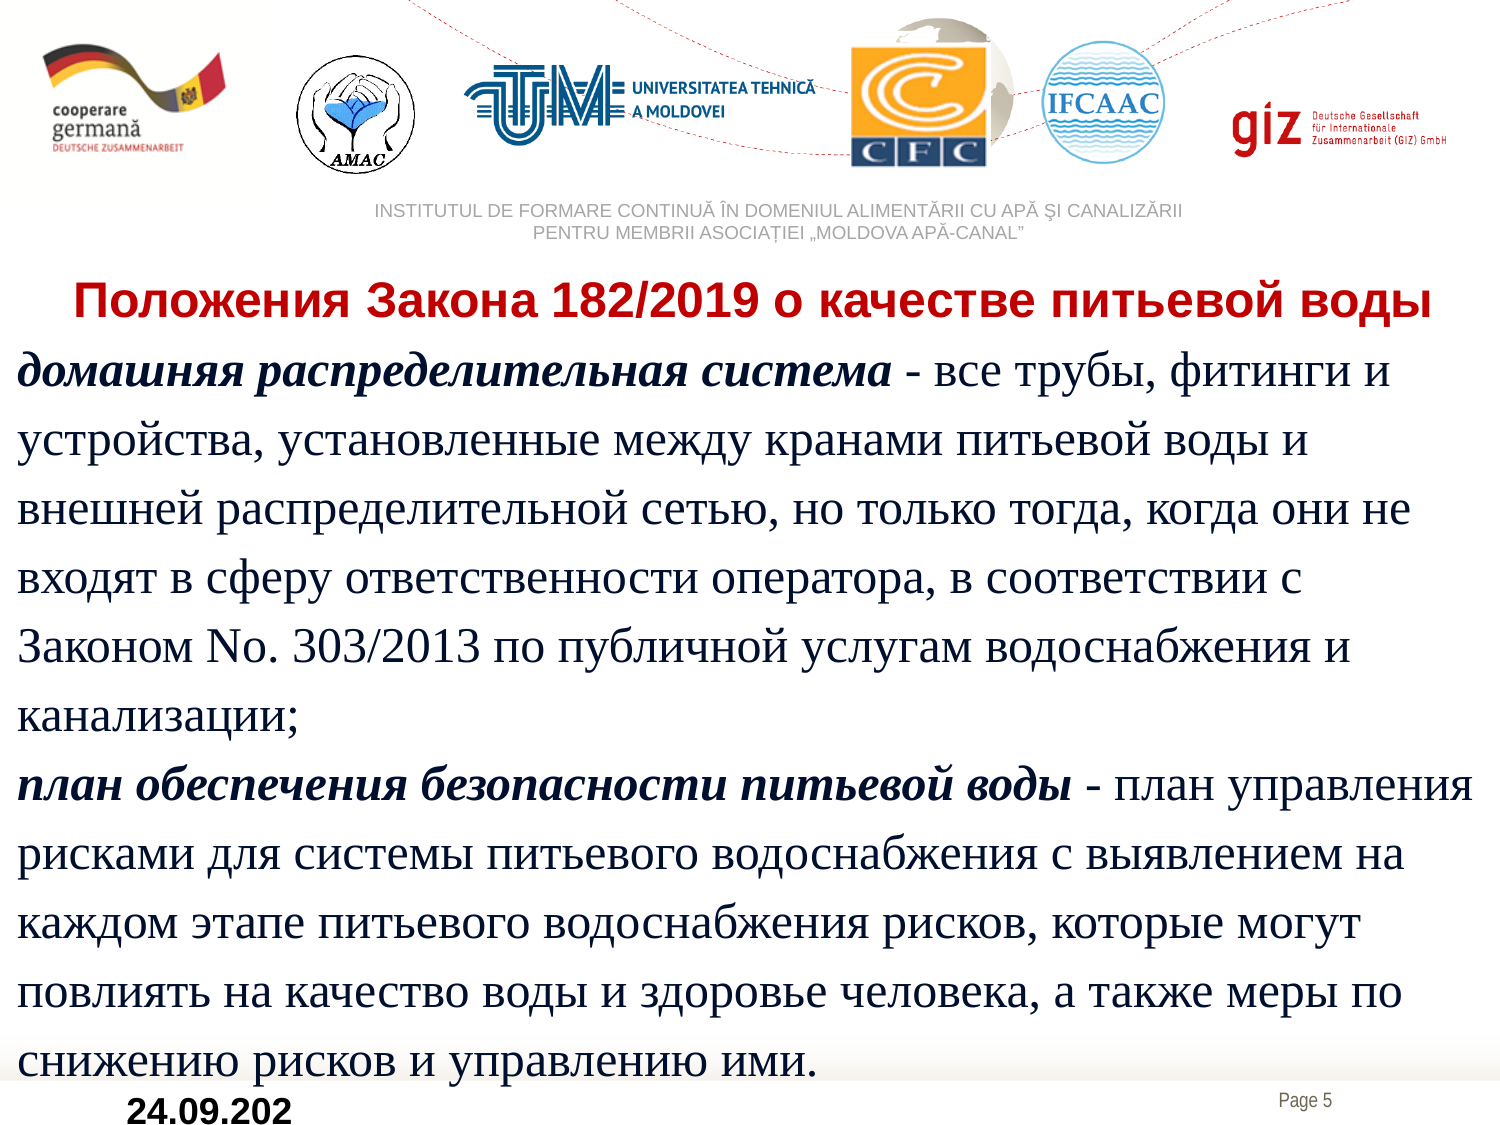

INSTITUTUL DE FORMARE CONTINUĂ ÎN DOMENIUL ALIMENTĂRII CU APĂ ŞI CANALIZĂRII
PENTRU MEMBRII ASOCIAȚIEI „MOLDOVA APĂ-CANAL”
# Положения Закона 182/2019 о качестве питьевой воды домашняя распределительная система - все трубы, фитинги и устройства, установленные между кранами питьевой воды и внешней распределительной сетью, но только тогда, когда они не входят в сферу ответственности оператора, в соответствии с Законом No. 303/2013 по публичной услугам водоснабжения и канализации; план обеспечения безопасности питьевой воды - план управления рисками для системы питьевого водоснабжения с выявлением на каждом этапе питьевого водоснабжения рисков, которые могут повлиять на качество воды и здоровье человека, а также меры по снижению рисков и управлению ими.